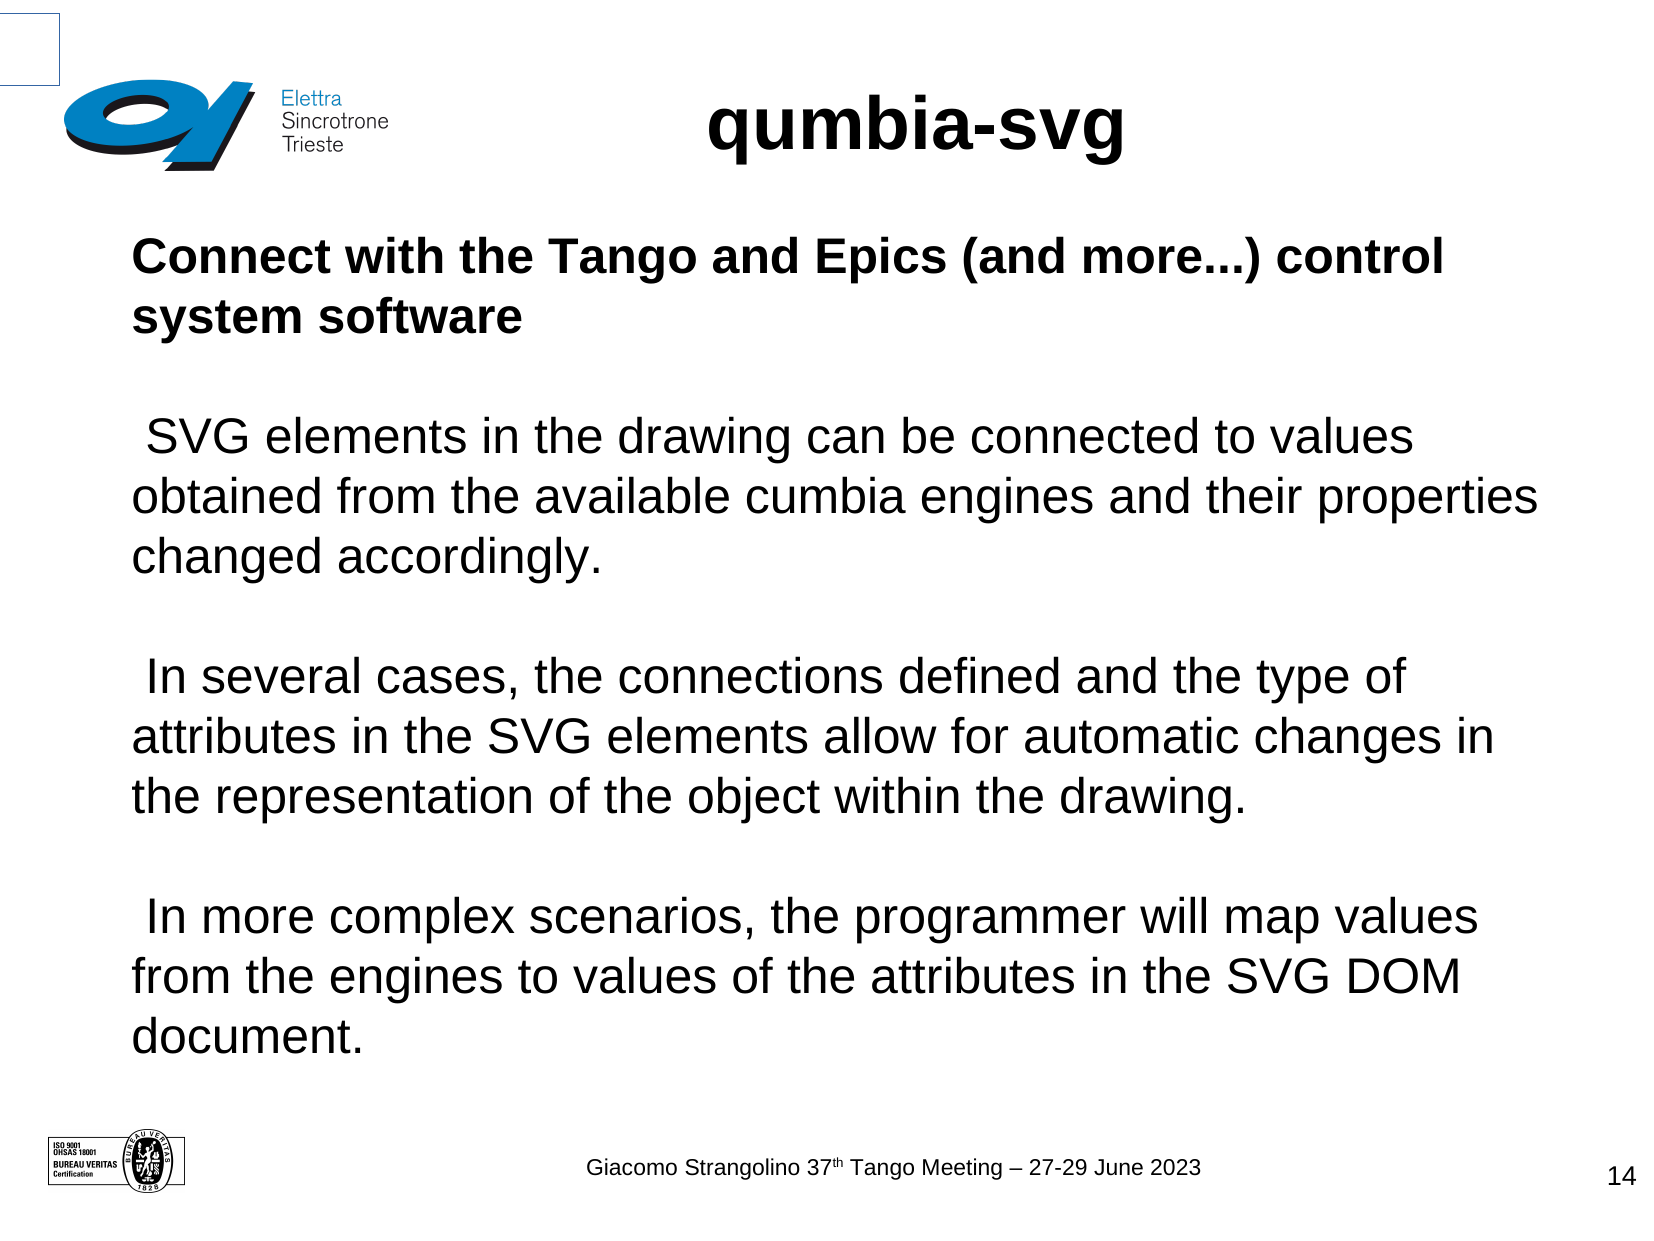

# qumbia-svg
Connect with the Tango and Epics (and more...) control system software
 SVG elements in the drawing can be connected to values obtained from the available cumbia engines and their properties changed accordingly.
 In several cases, the connections defined and the type of attributes in the SVG elements allow for automatic changes in the representation of the object within the drawing.
 In more complex scenarios, the programmer will map values from the engines to values of the attributes in the SVG DOM document.